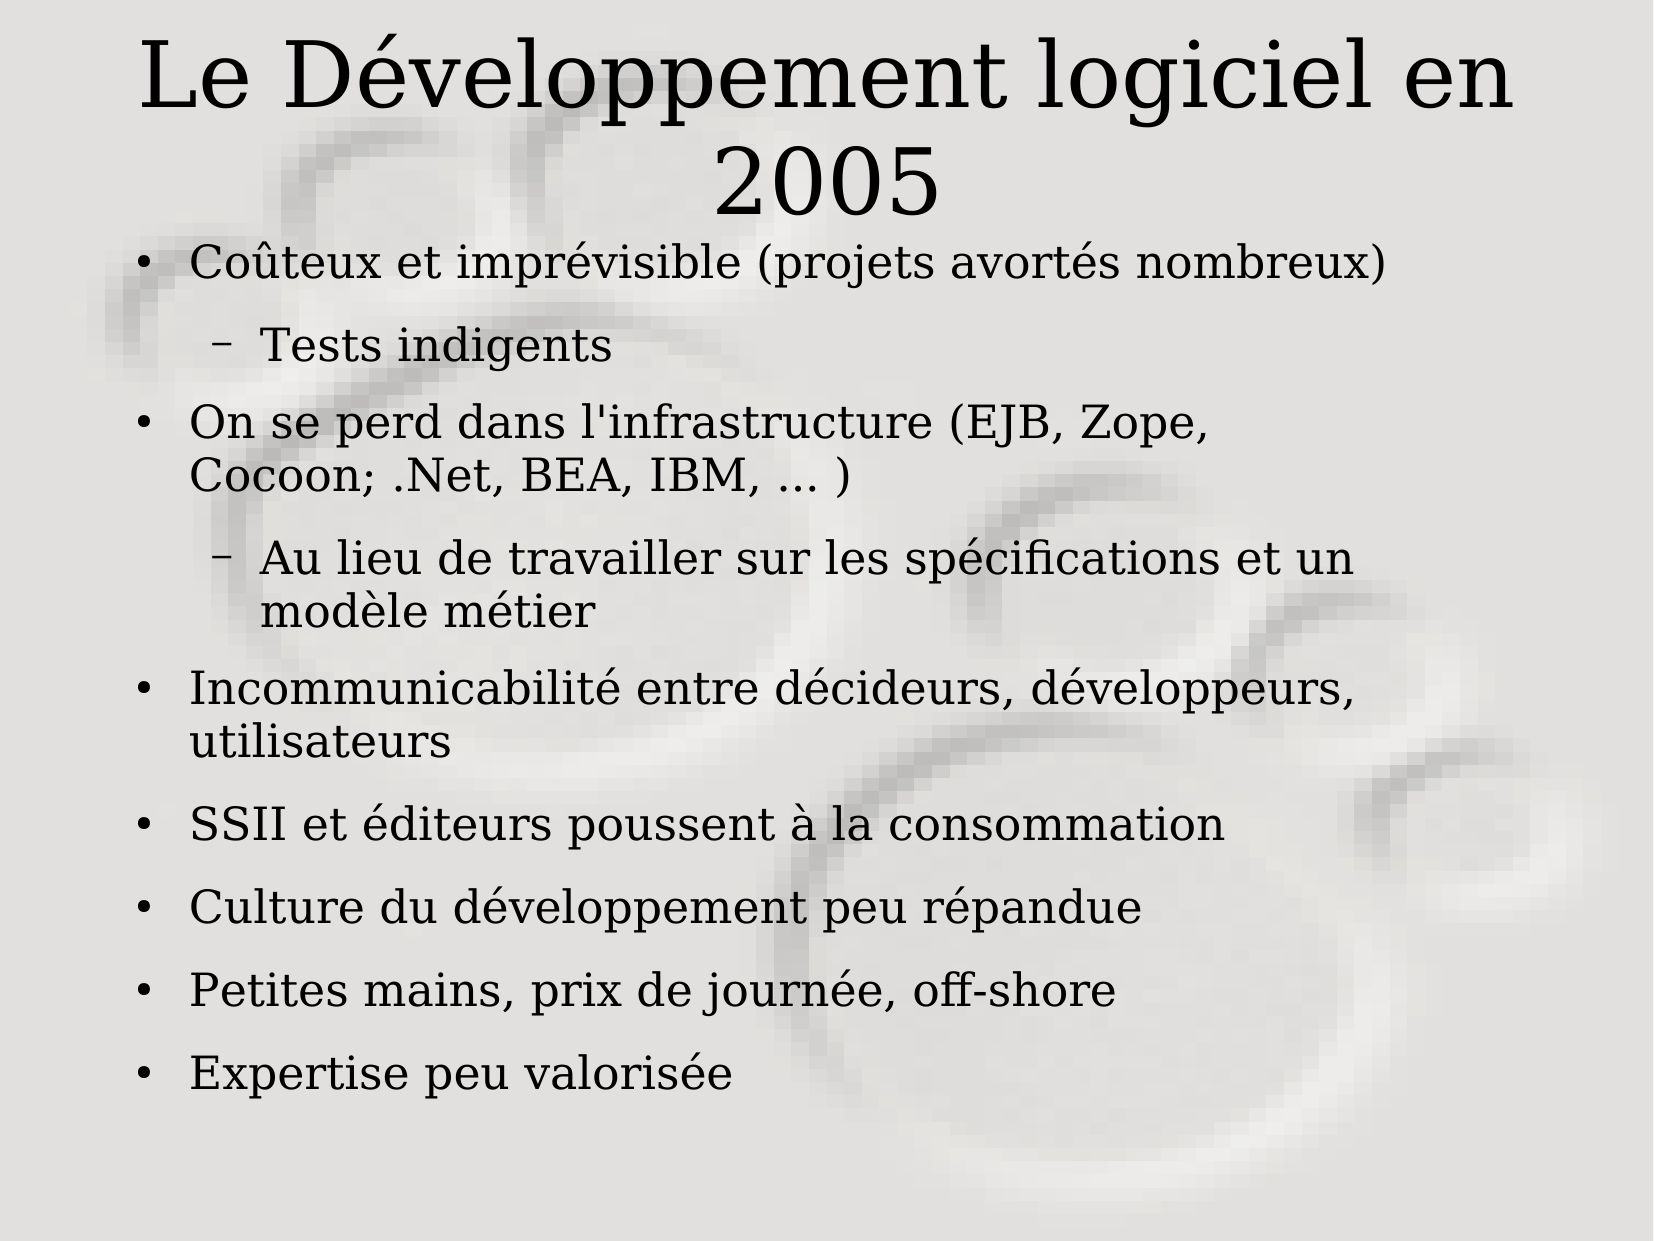

# Le Développement logiciel en 2005
Coûteux et imprévisible (projets avortés nombreux)
Tests indigents
On se perd dans l'infrastructure (EJB, Zope, Cocoon; .Net, BEA, IBM, ... )
Au lieu de travailler sur les spécifications et un modèle métier
Incommunicabilité entre décideurs, développeurs, utilisateurs
SSII et éditeurs poussent à la consommation
Culture du développement peu répandue
Petites mains, prix de journée, off-shore
Expertise peu valorisée